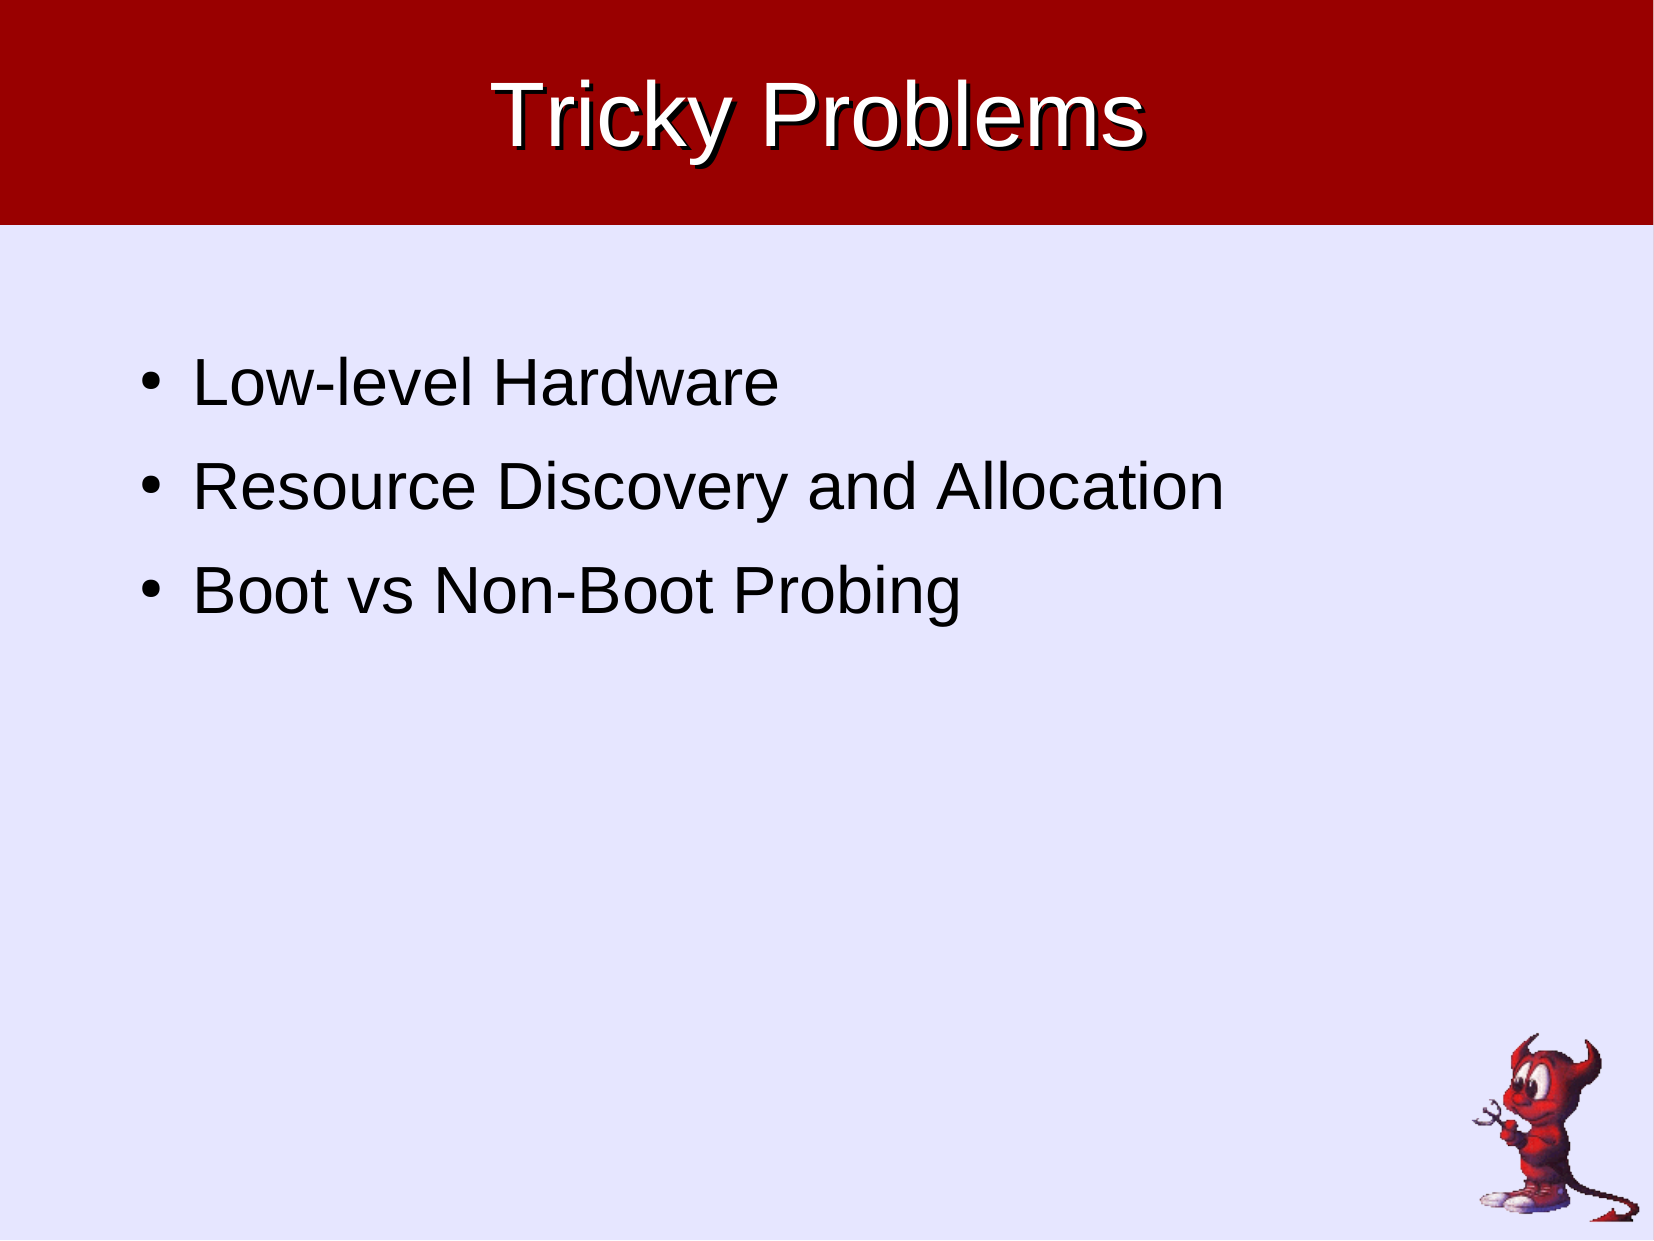

# Tricky Problems
Low-level Hardware
Resource Discovery and Allocation
Boot vs Non-Boot Probing